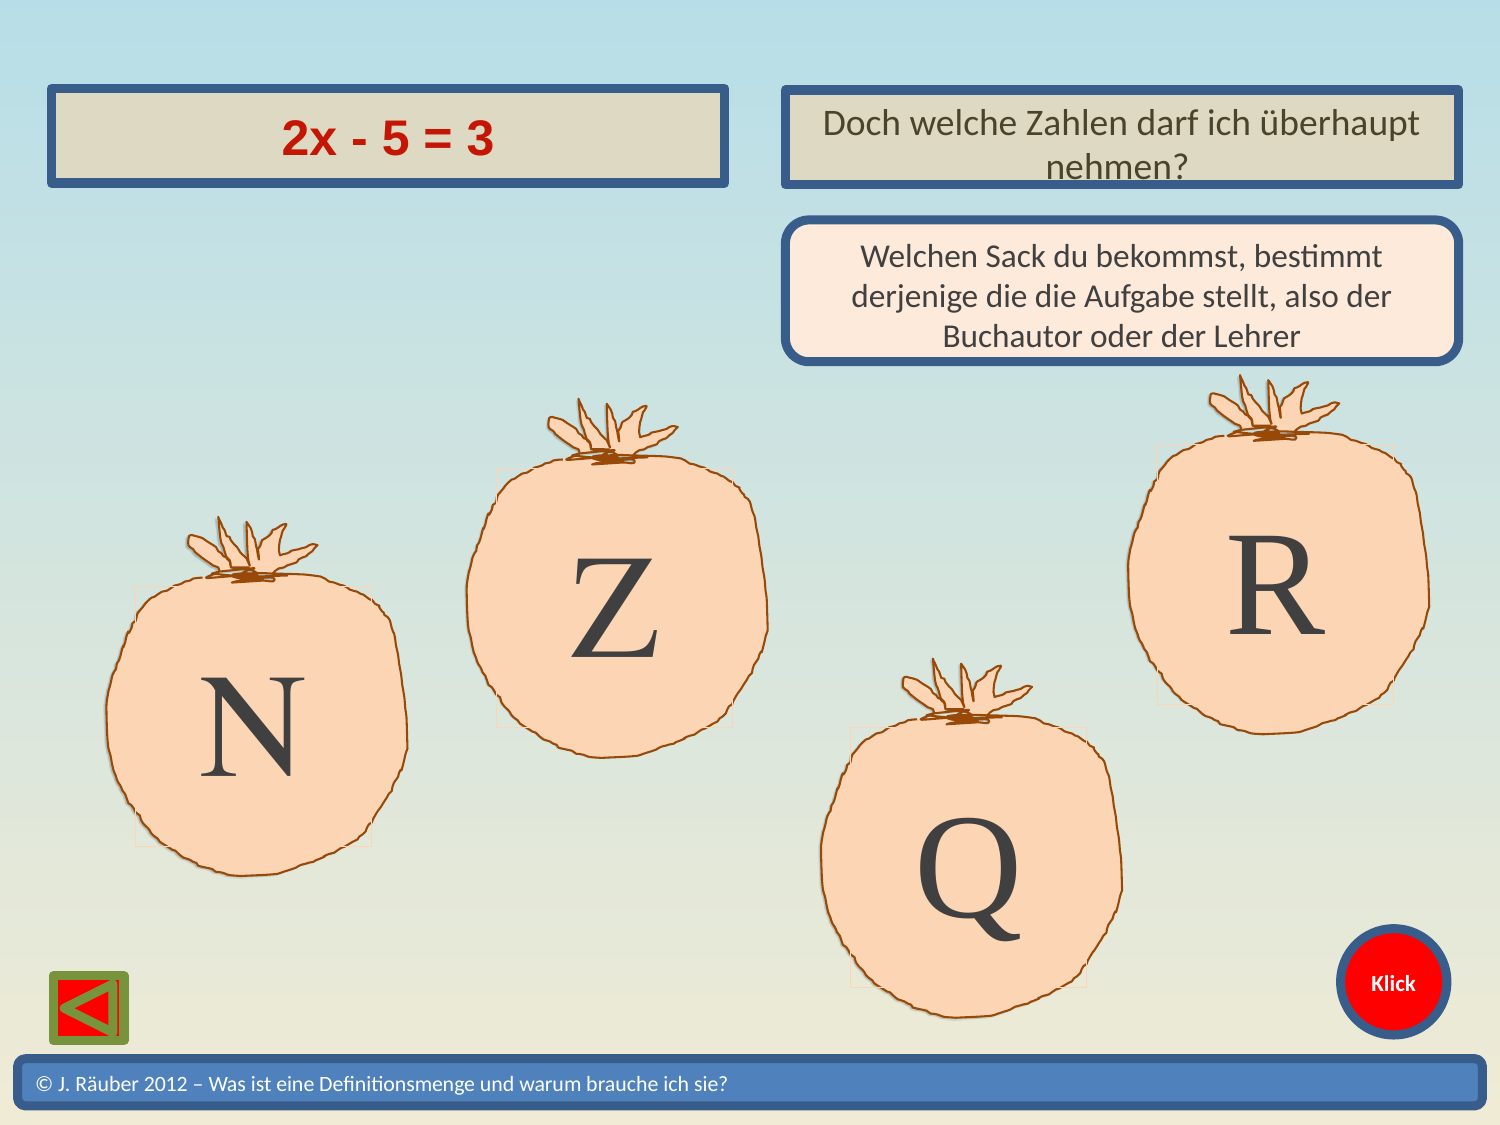

2x - 5 = 3
Doch welche Zahlen darf ich überhaupt nehmen?
Welchen Sack du bekommst, bestimmt derjenige die die Aufgabe stellt, also der Buchautor oder der Lehrer
R
Z
N
Q
Klick
© J. Räuber 2012 – Was ist eine Definitionsmenge und warum brauche ich sie?